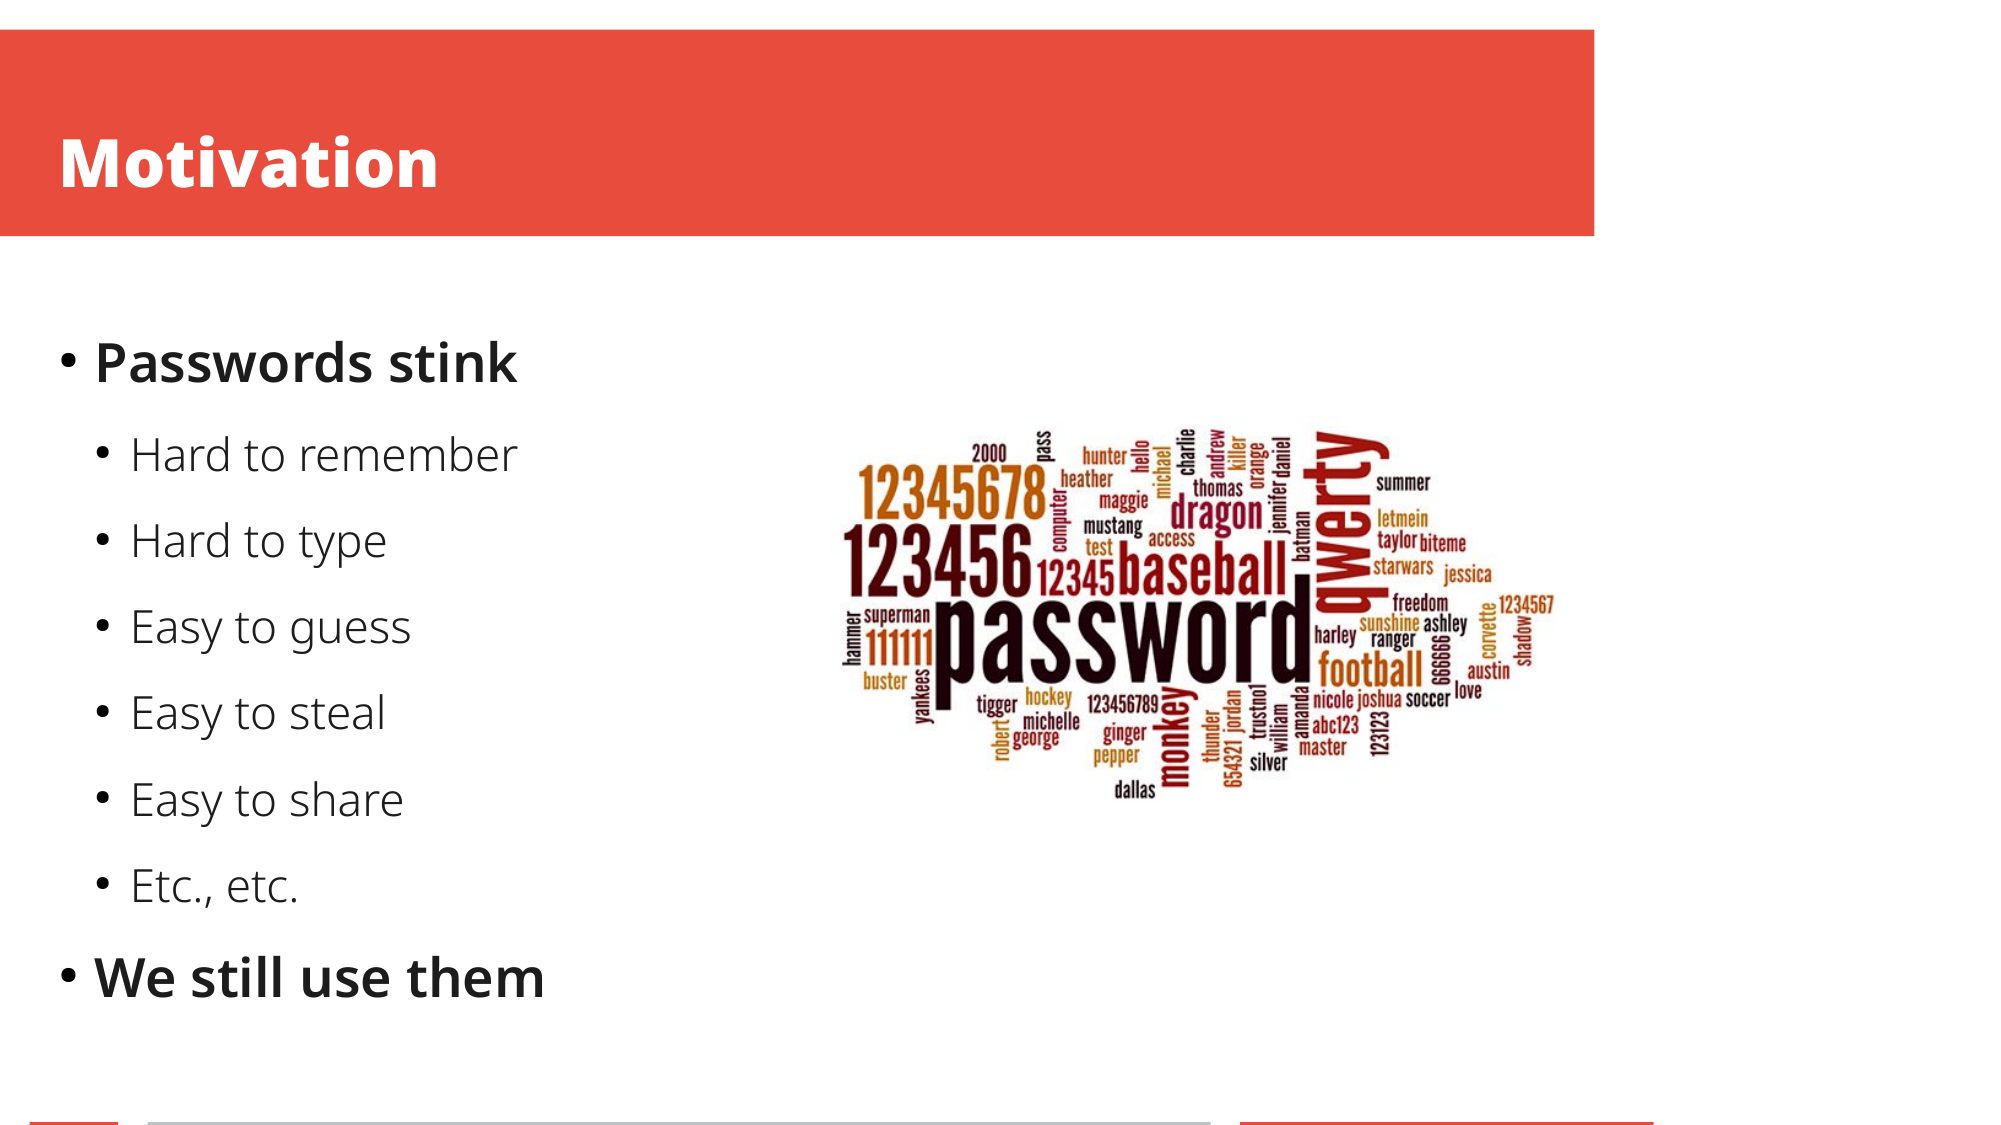

# Motivation
Passwords stink
Hard to remember
Hard to type
Easy to guess
Easy to steal
Easy to share
Etc., etc.
We still use them
3